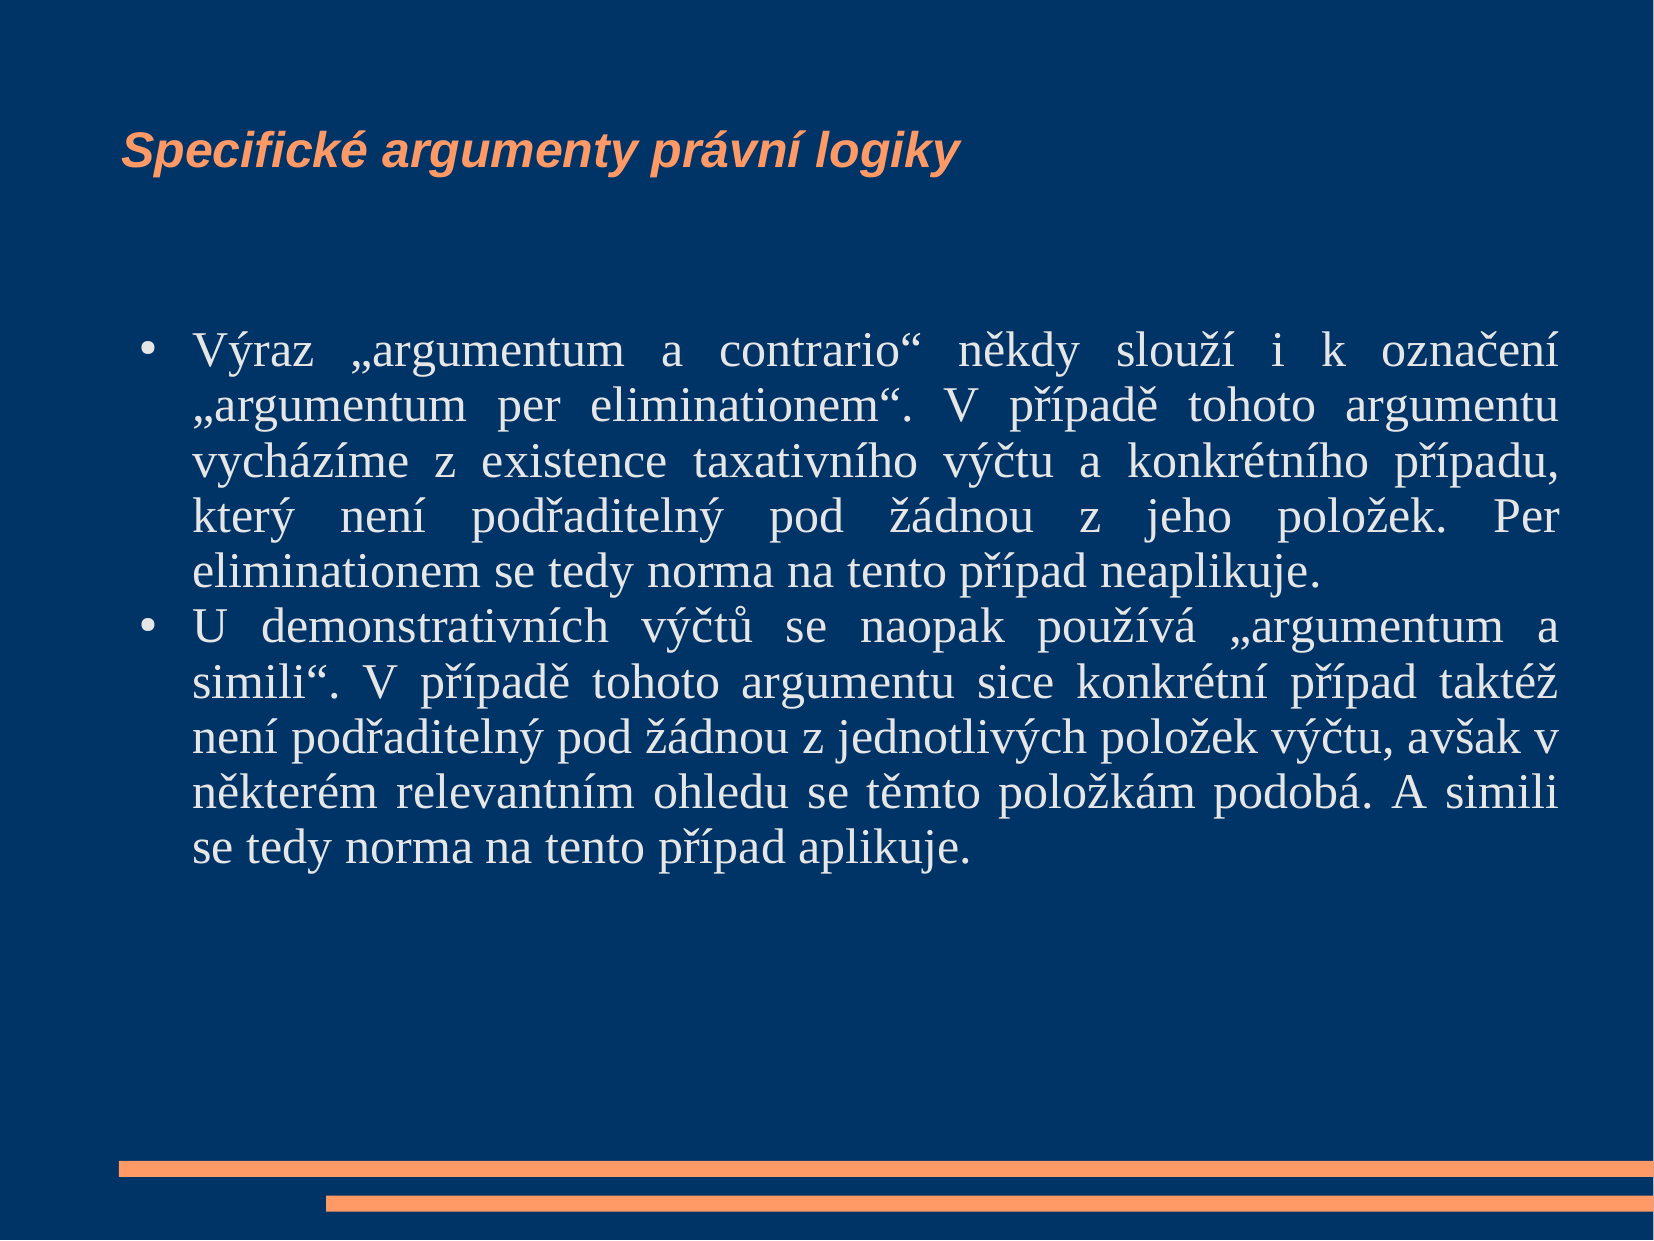

# Specifické argumenty právní logiky
Výraz „argumentum a contrario“ někdy slouží i k označení „argumentum per eliminationem“. V případě tohoto argumentu vycházíme z existence taxativního výčtu a konkrétního případu, který není podřaditelný pod žádnou z jeho položek. Per eliminationem se tedy norma na tento případ neaplikuje.
U demonstrativních výčtů se naopak používá „argumentum a simili“. V případě tohoto argumentu sice konkrétní případ taktéž není podřaditelný pod žádnou z jednotlivých položek výčtu, avšak v některém relevantním ohledu se těmto položkám podobá. A simili se tedy norma na tento případ aplikuje.